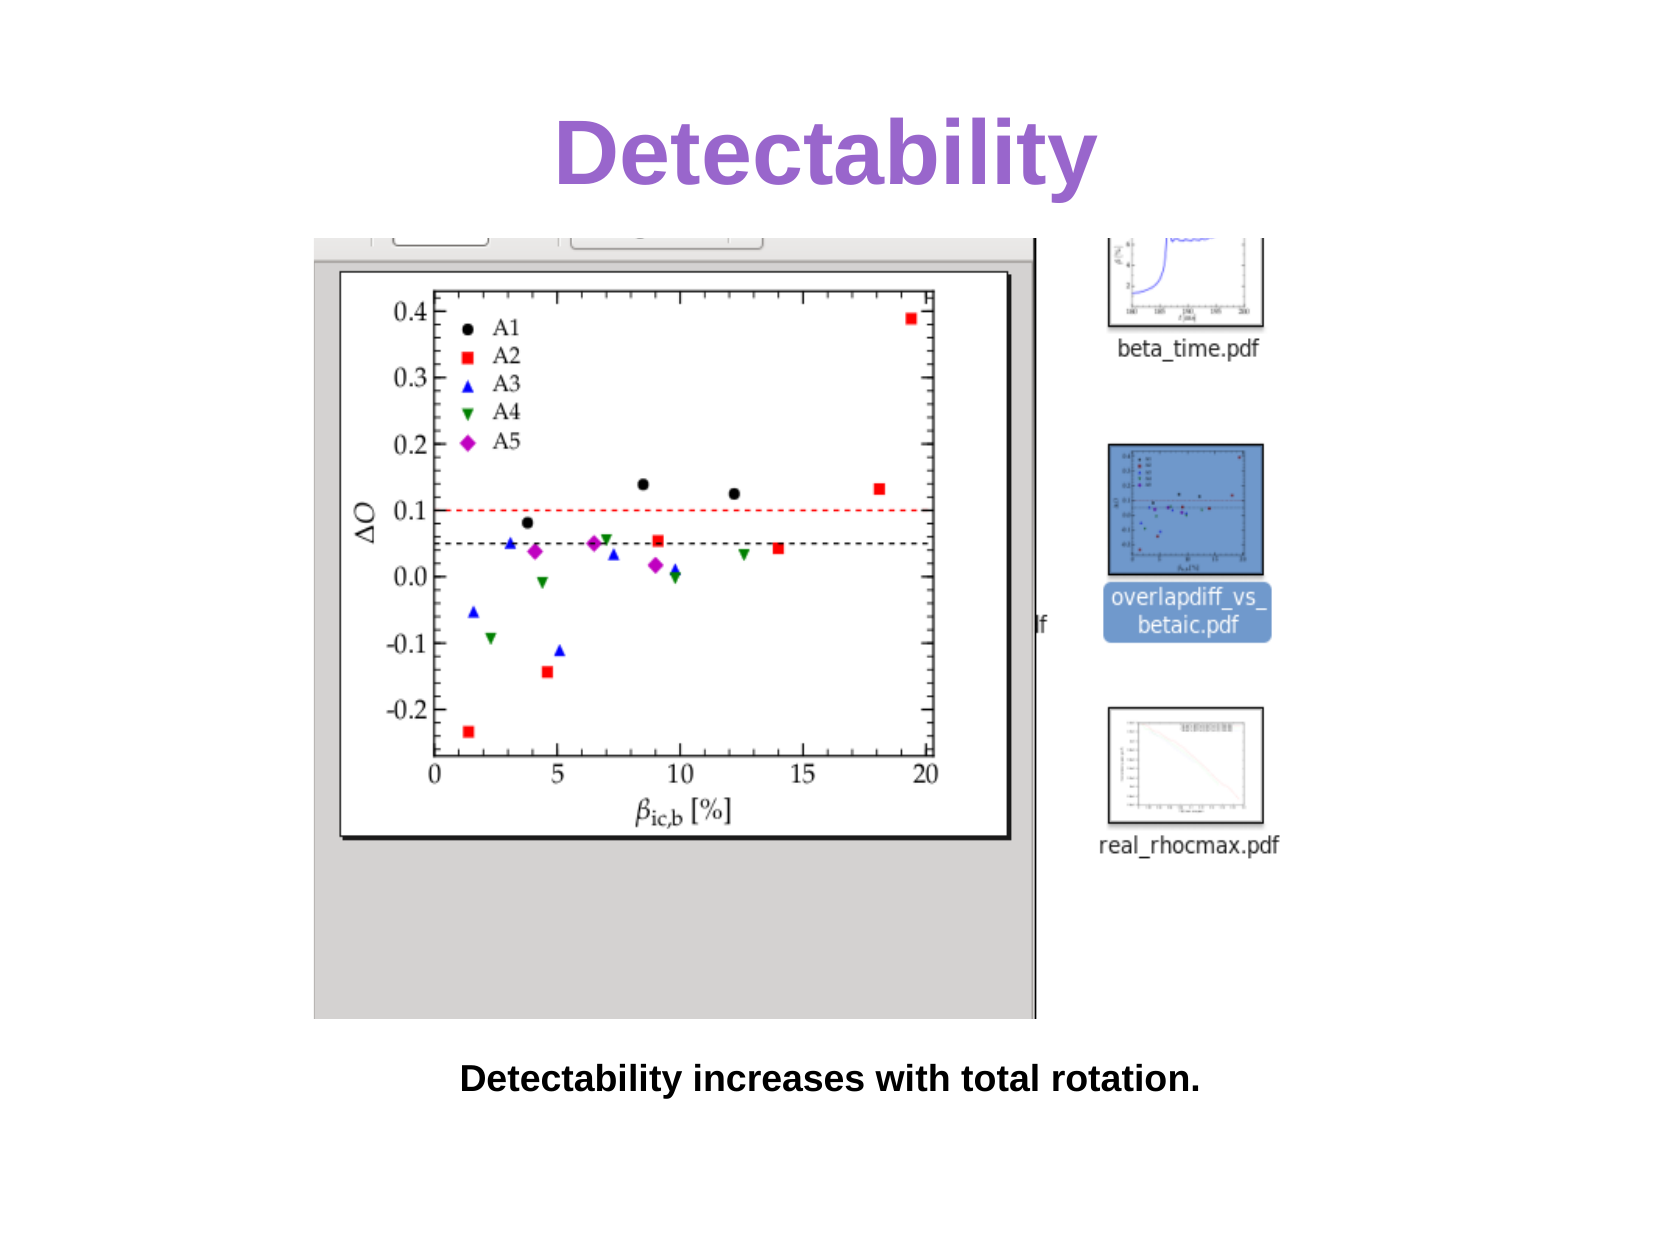

# Detectability
Detectability increases with total rotation.